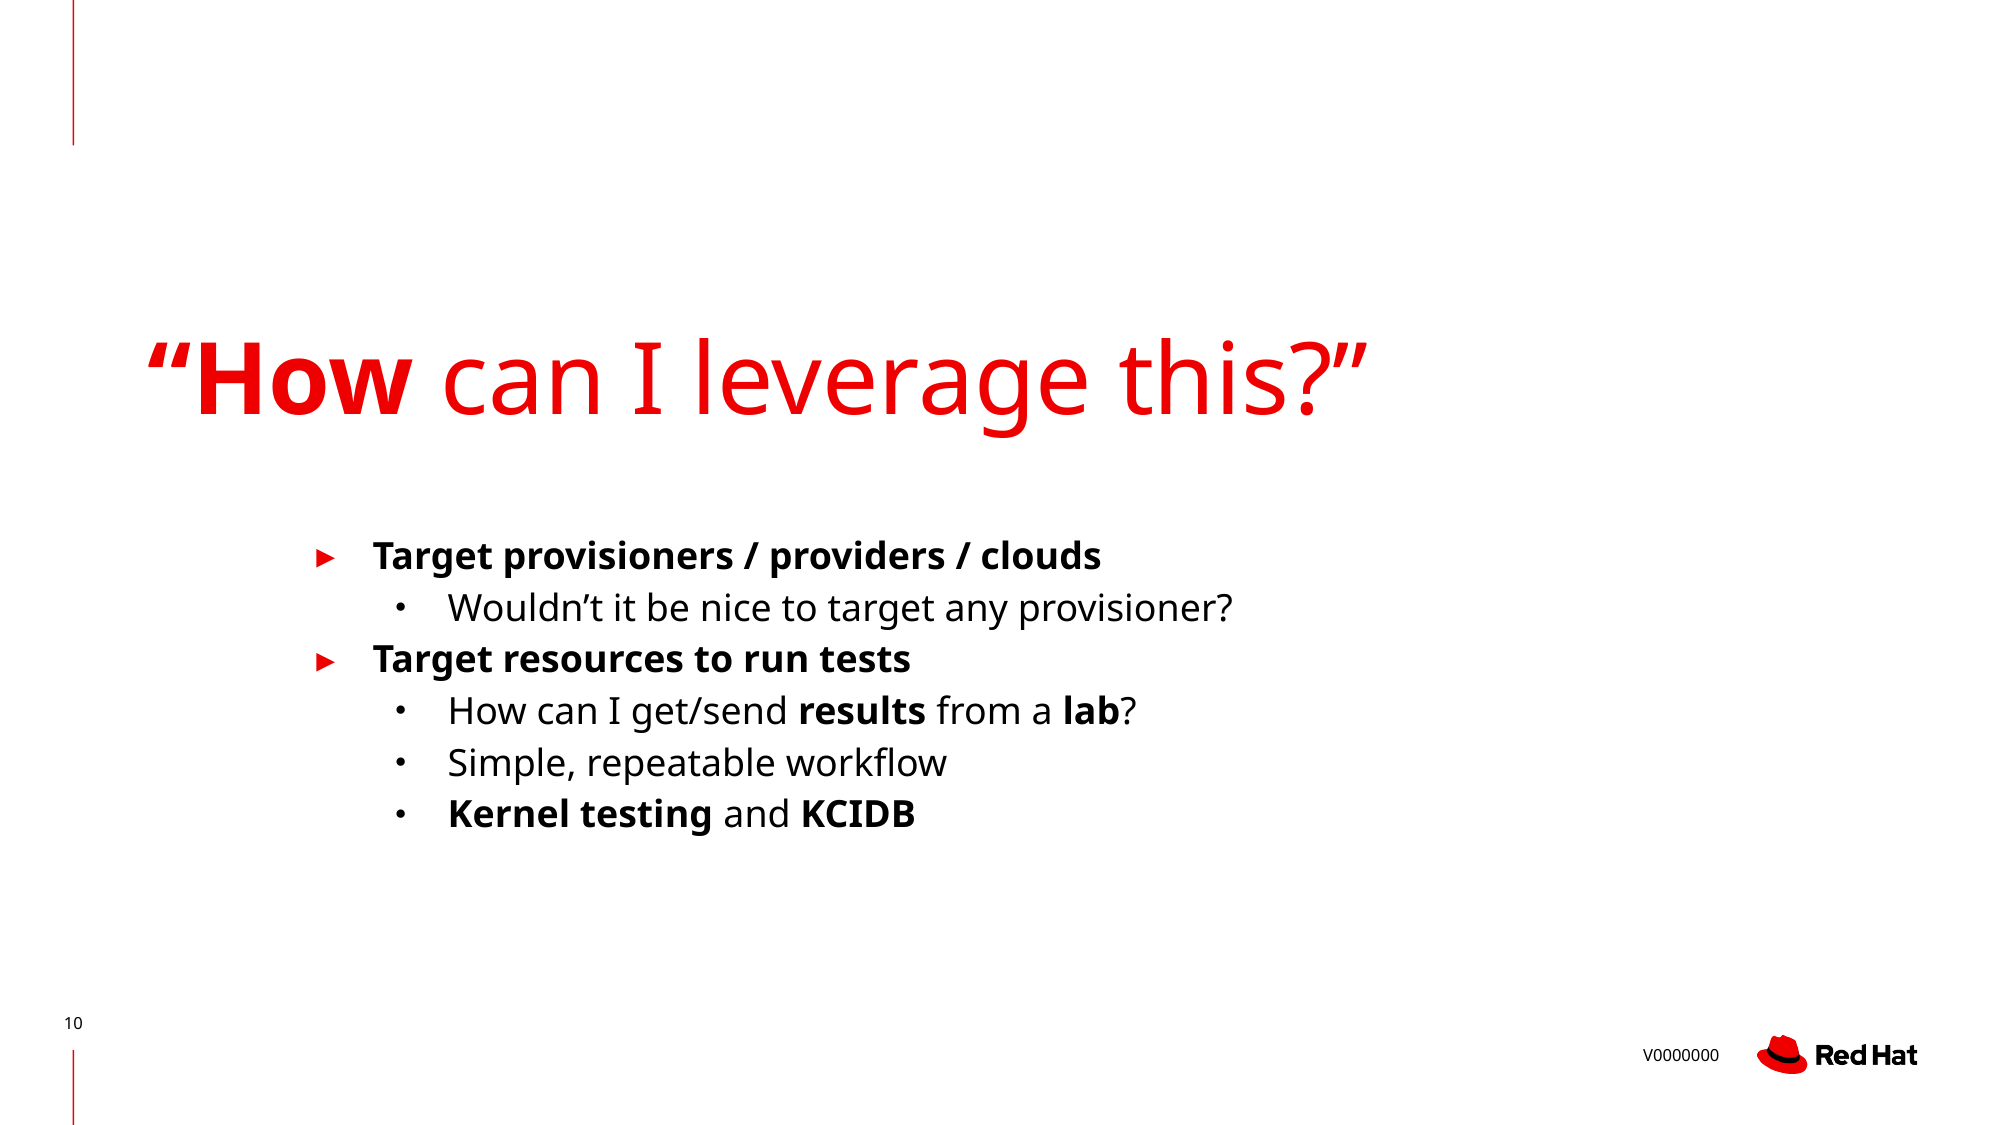

# “How can I leverage this?”
Target provisioners / providers / clouds
Wouldn’t it be nice to target any provisioner?
Target resources to run tests
How can I get/send results from a lab?
Simple, repeatable workflow
Kernel testing and KCIDB